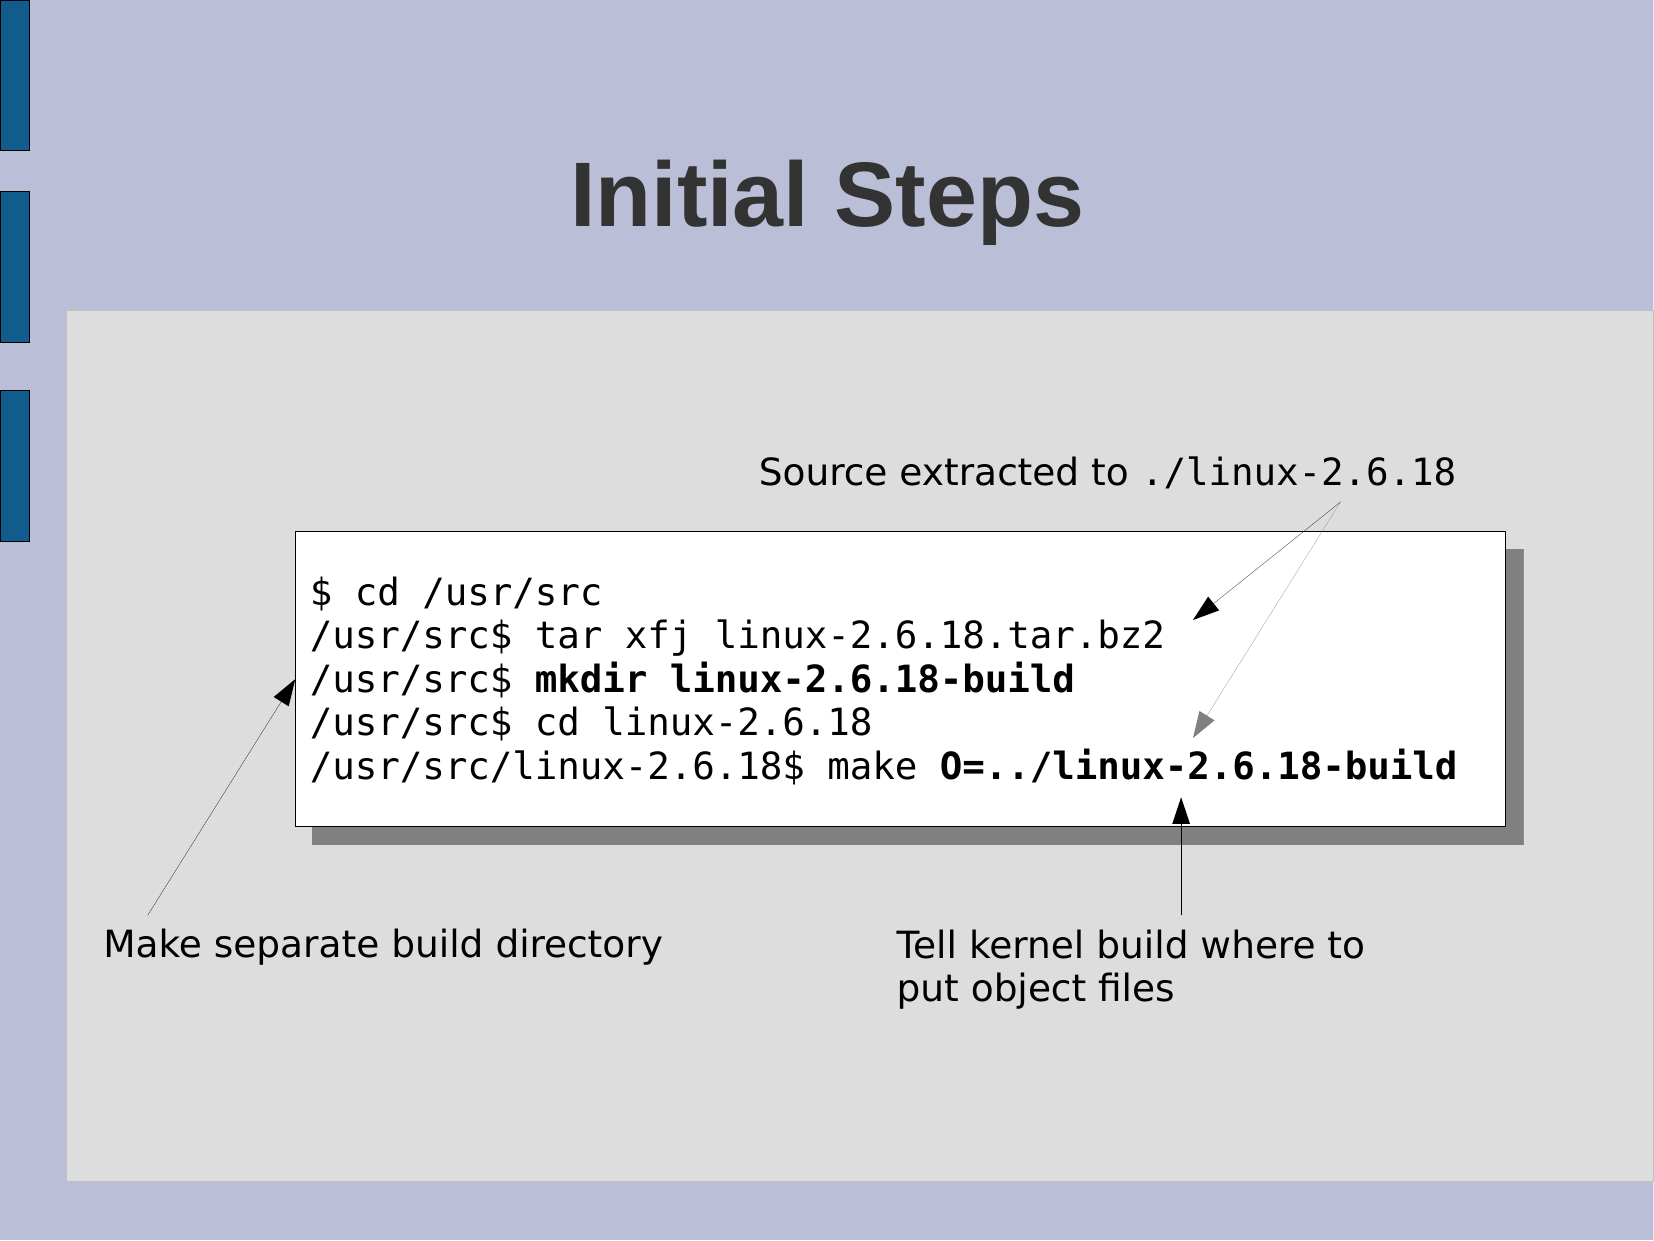

# Initial Steps
Source extracted to ./linux-2.6.18
$ cd /usr/src
/usr/src$ tar xfj linux-2.6.18.tar.bz2
/usr/src$ mkdir linux-2.6.18-build
/usr/src$ cd linux-2.6.18
/usr/src/linux-2.6.18$ make O=../linux-2.6.18-build
Make separate build directory
Tell kernel build where to
put object files